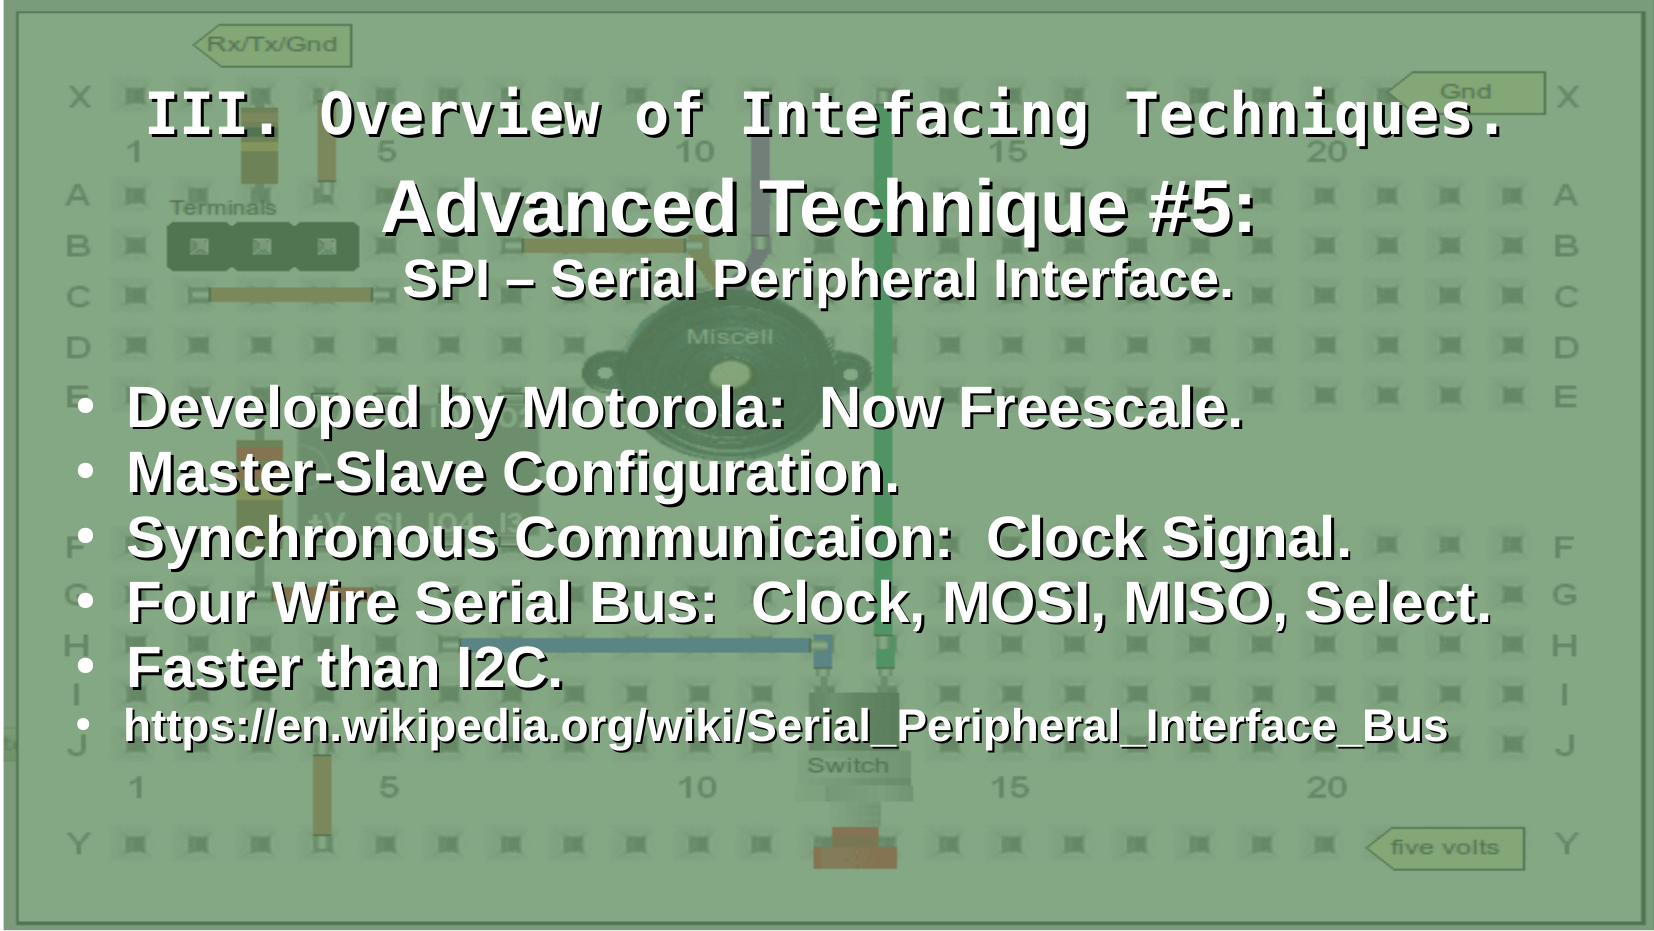

# III. Overview of Intefacing Techniques.
Advanced Technique #5:
SPI – Serial Peripheral Interface.
 Developed by Motorola: Now Freescale.
 Master-Slave Configuration.
 Synchronous Communicaion: Clock Signal.
 Four Wire Serial Bus: Clock, MOSI, MISO, Select.
 Faster than I2C.
 https://en.wikipedia.org/wiki/Serial_Peripheral_Interface_Bus